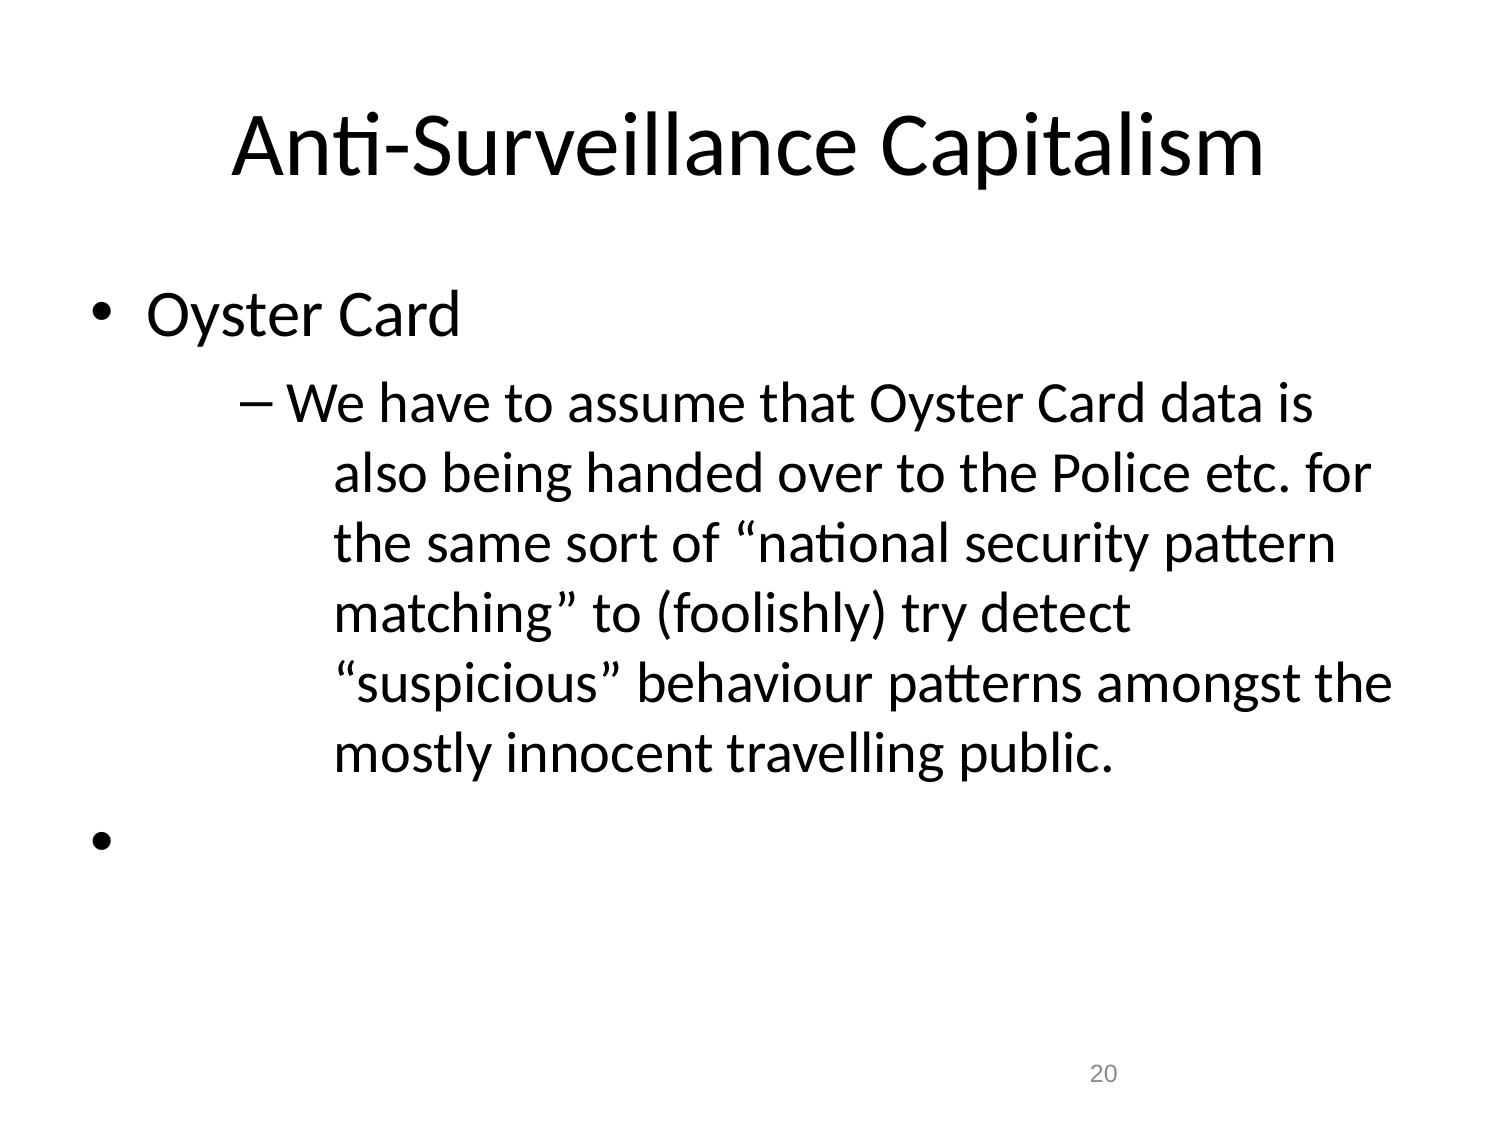

# Anti-Surveillance Capitalism
Oyster Card
We have to assume that Oyster Card data is also being handed over to the Police etc. for the same sort of “national security pattern matching” to (foolishly) try detect “suspicious” behaviour patterns amongst the mostly innocent travelling public.
20